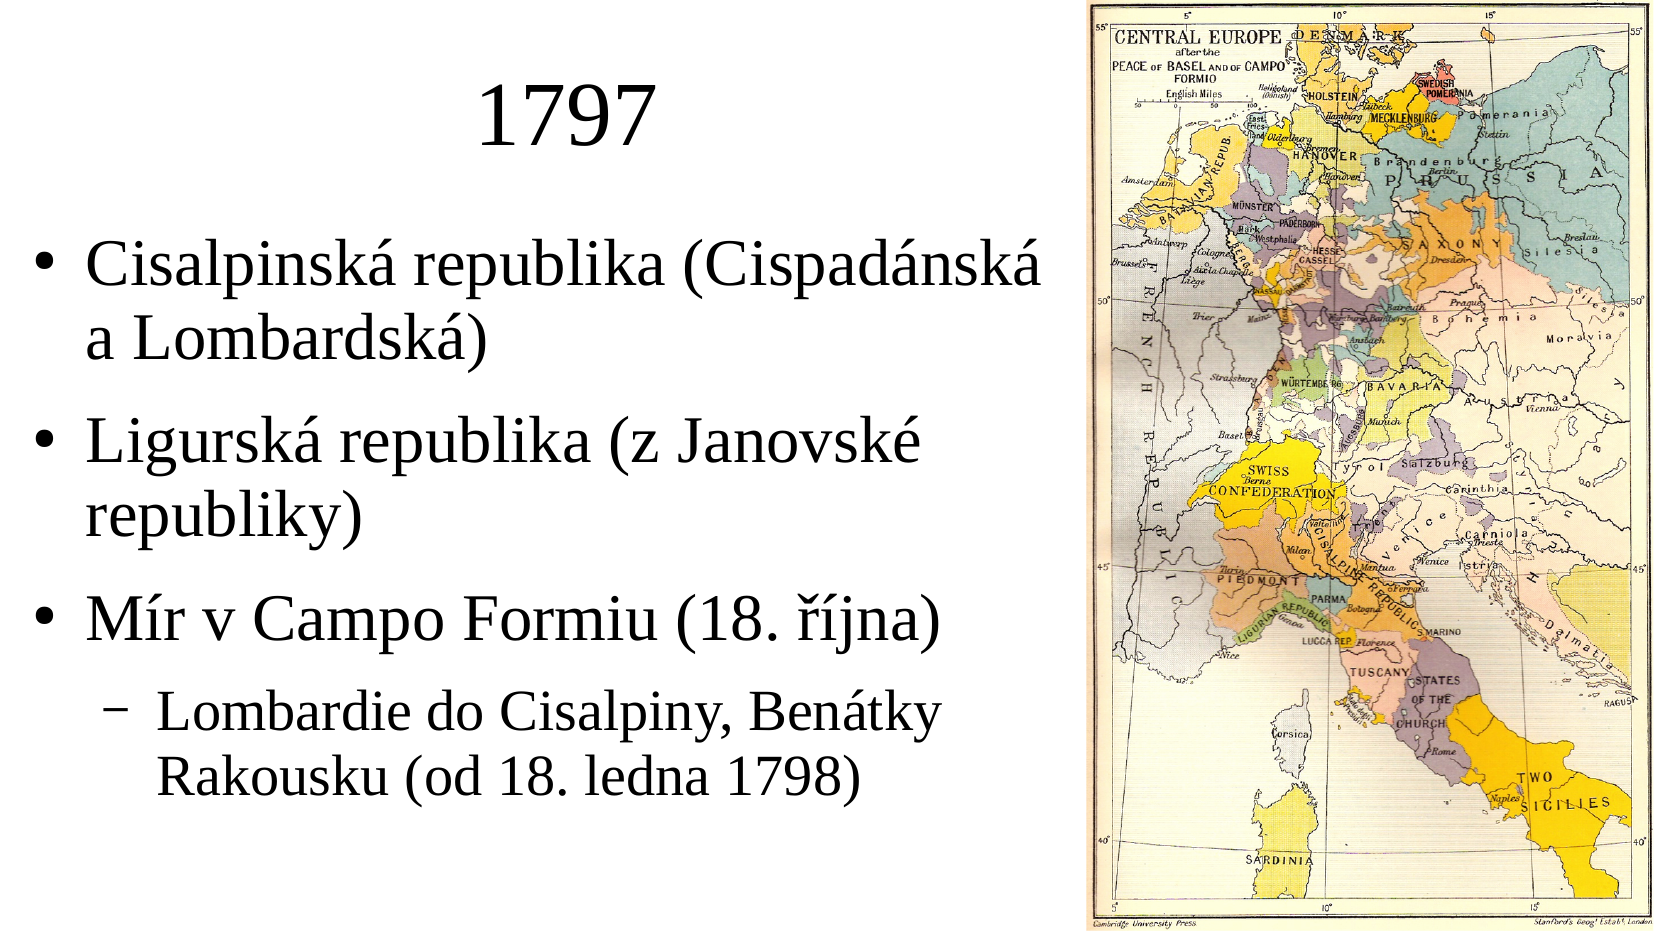

# 1797
Cisalpinská republika (Cispadánská a Lombardská)
Ligurská republika (z Janovské republiky)
Mír v Campo Formiu (18. října)
Lombardie do Cisalpiny, Benátky Rakousku (od 18. ledna 1798)